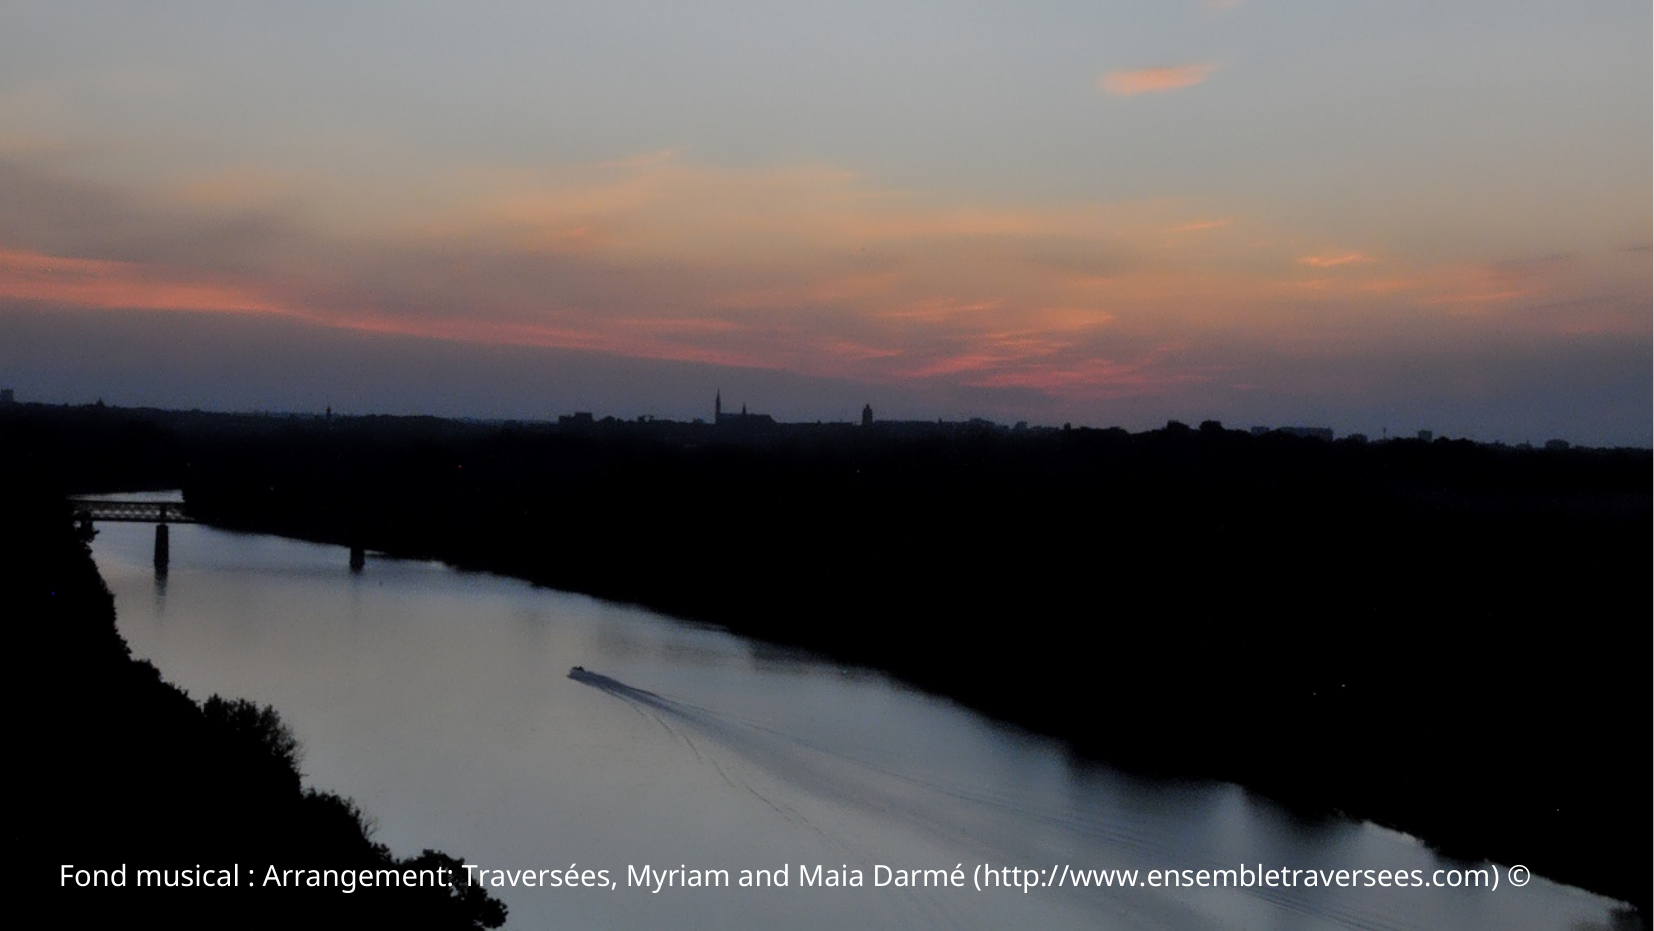

Fond musical : Arrangement: Traversées, Myriam and Maia Darmé (http://www.ensembletraversees.com) ©